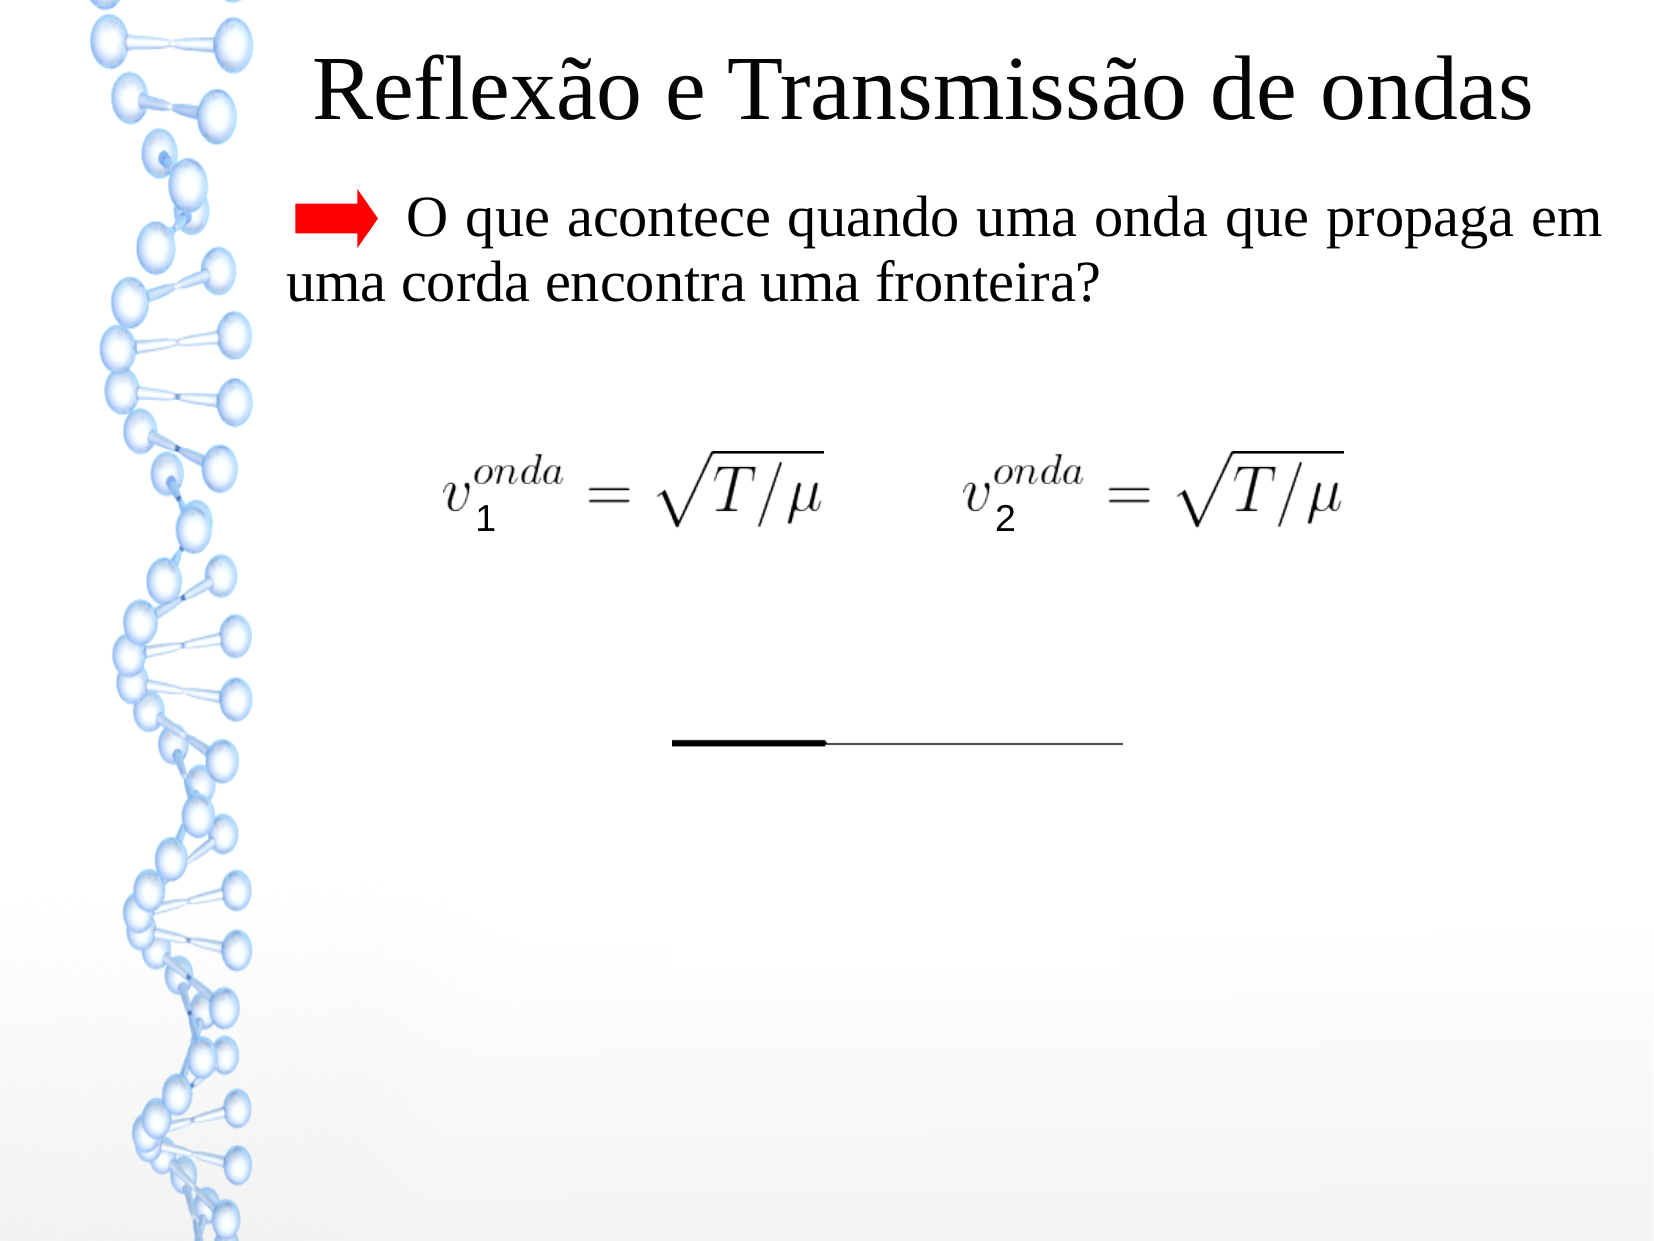

# Reflexão e Transmissão de ondas
 O que acontece quando uma onda que propaga em uma corda encontra uma fronteira?
1
2